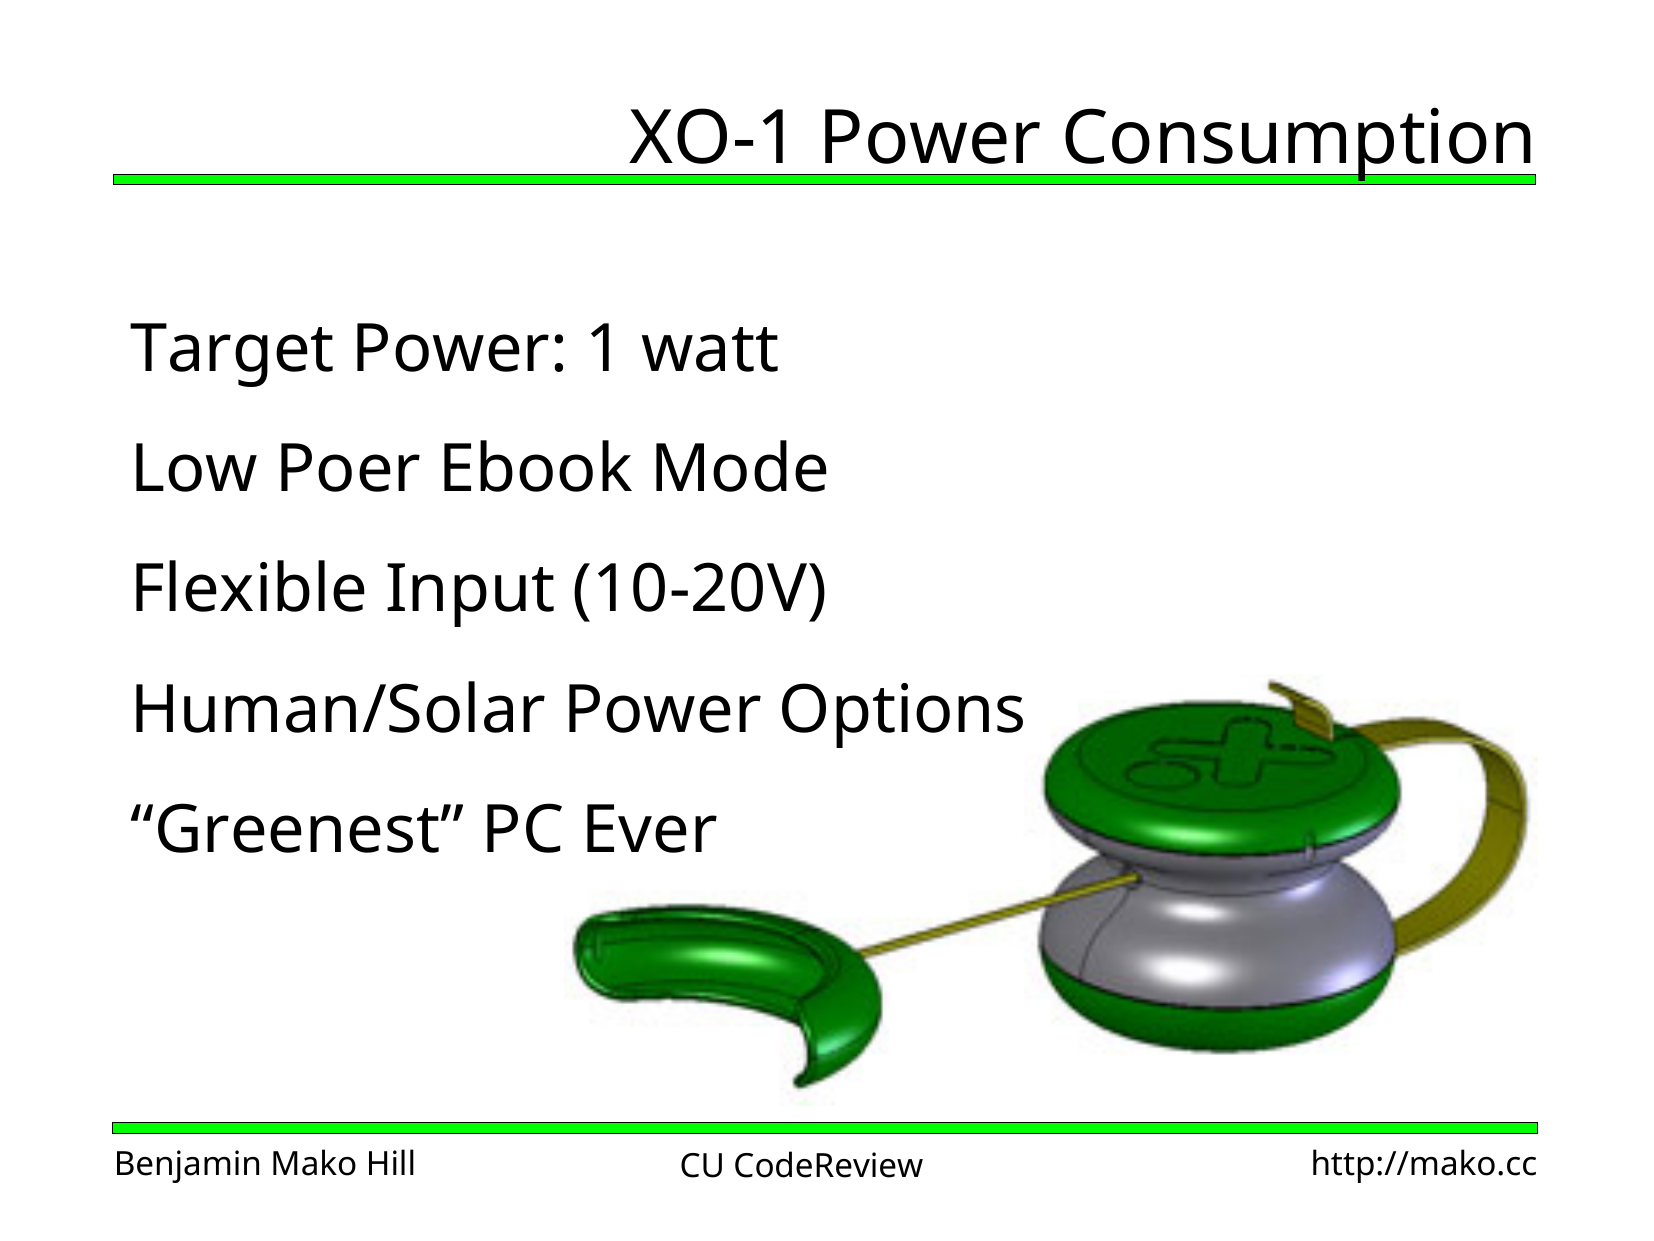

# XO-1 Power Consumption
Target Power: 1 watt
Low Poer Ebook Mode
Flexible Input (10-20V)
Human/Solar Power Options
“Greenest” PC Ever